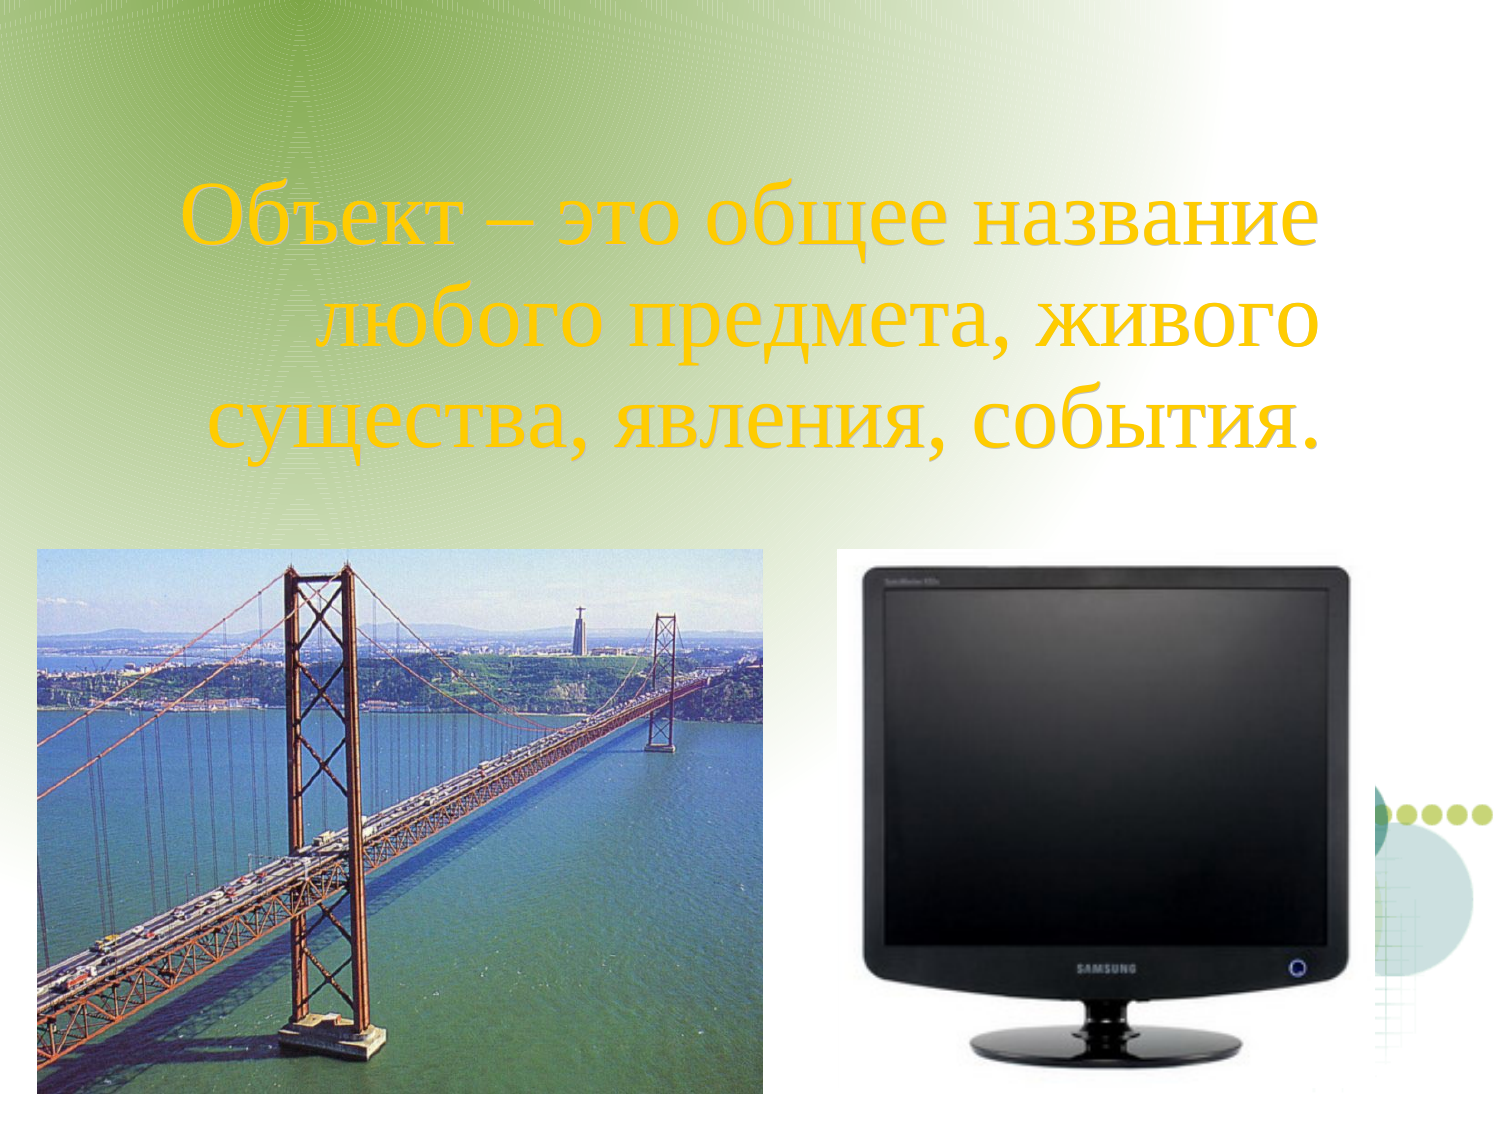

# Объект – это общее название любого предмета, живого существа, явления, события.